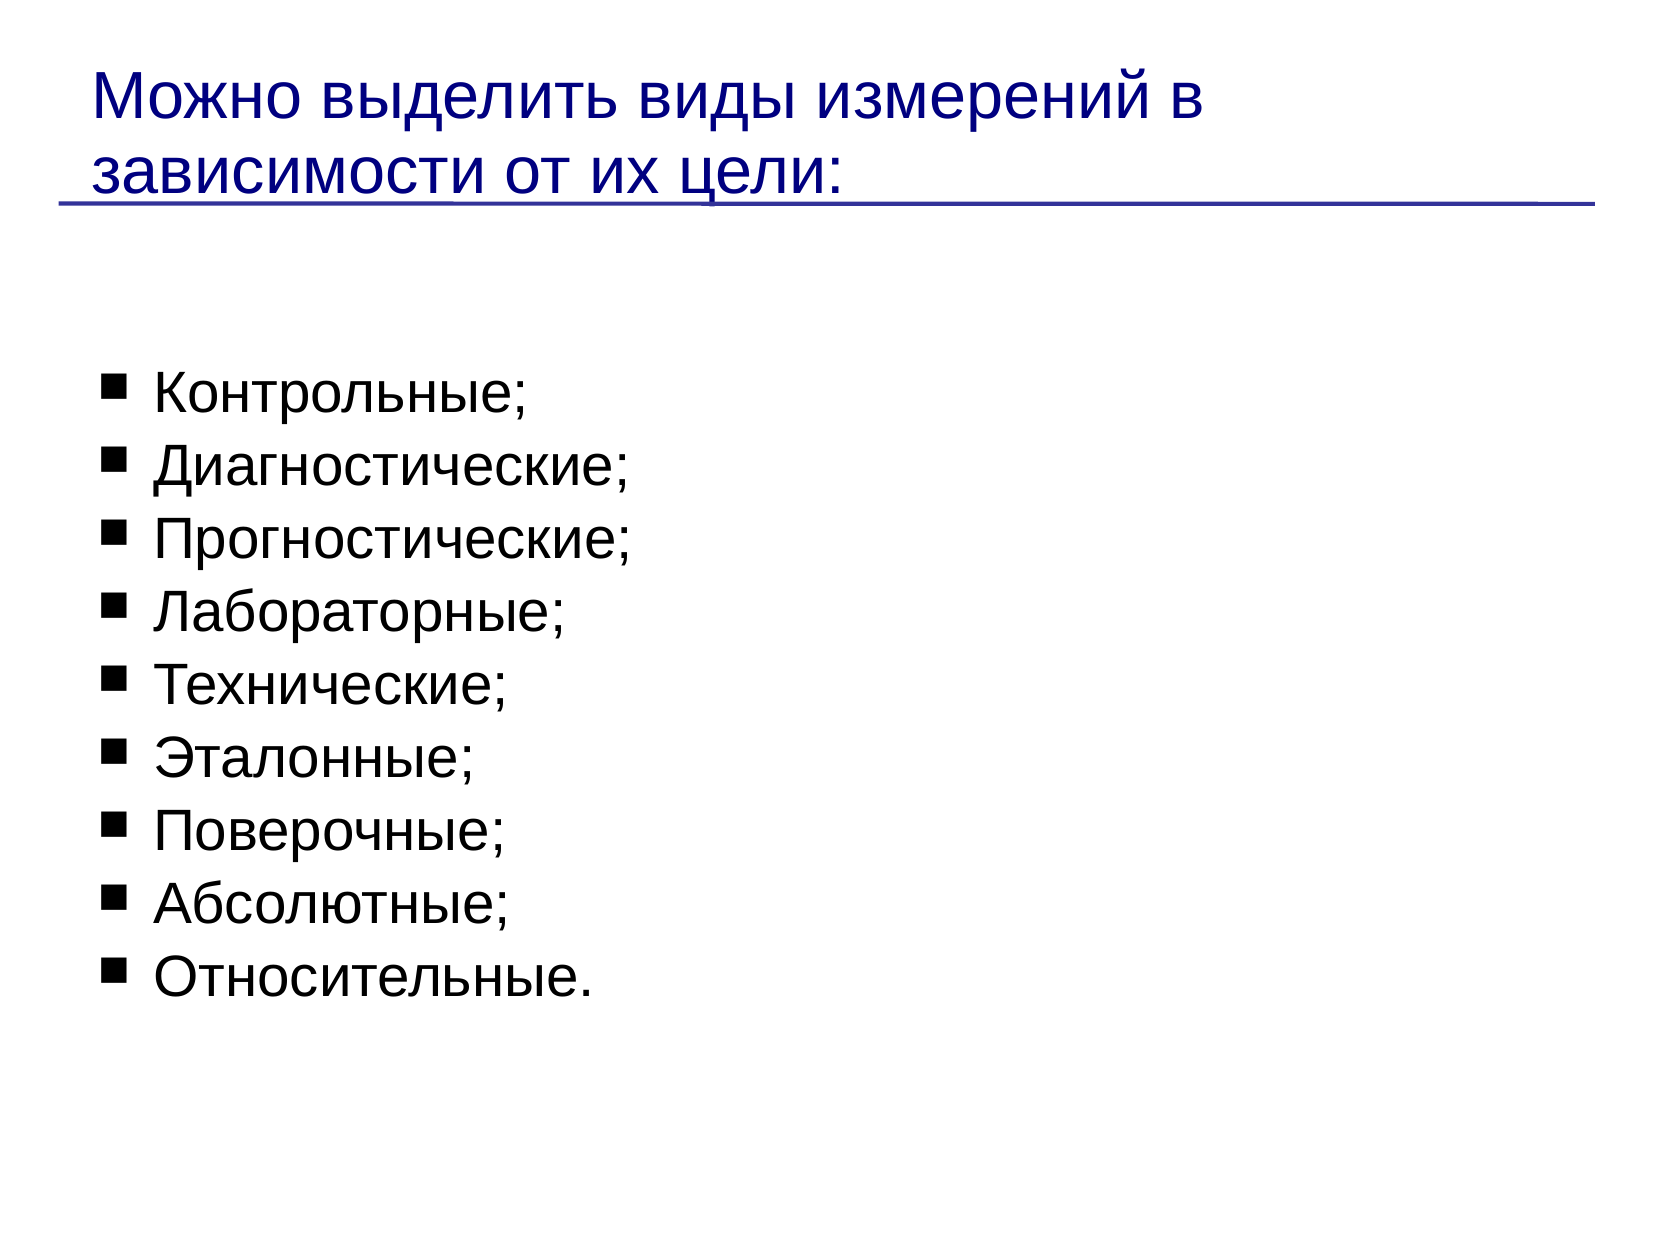

# Можно выделить виды измерений в зависимости от их цели:
Контрольные;
Диагностические;
Прогностические;
Лабораторные;
Технические;
Эталонные;
Поверочные;
Абсолютные;
Относительные.